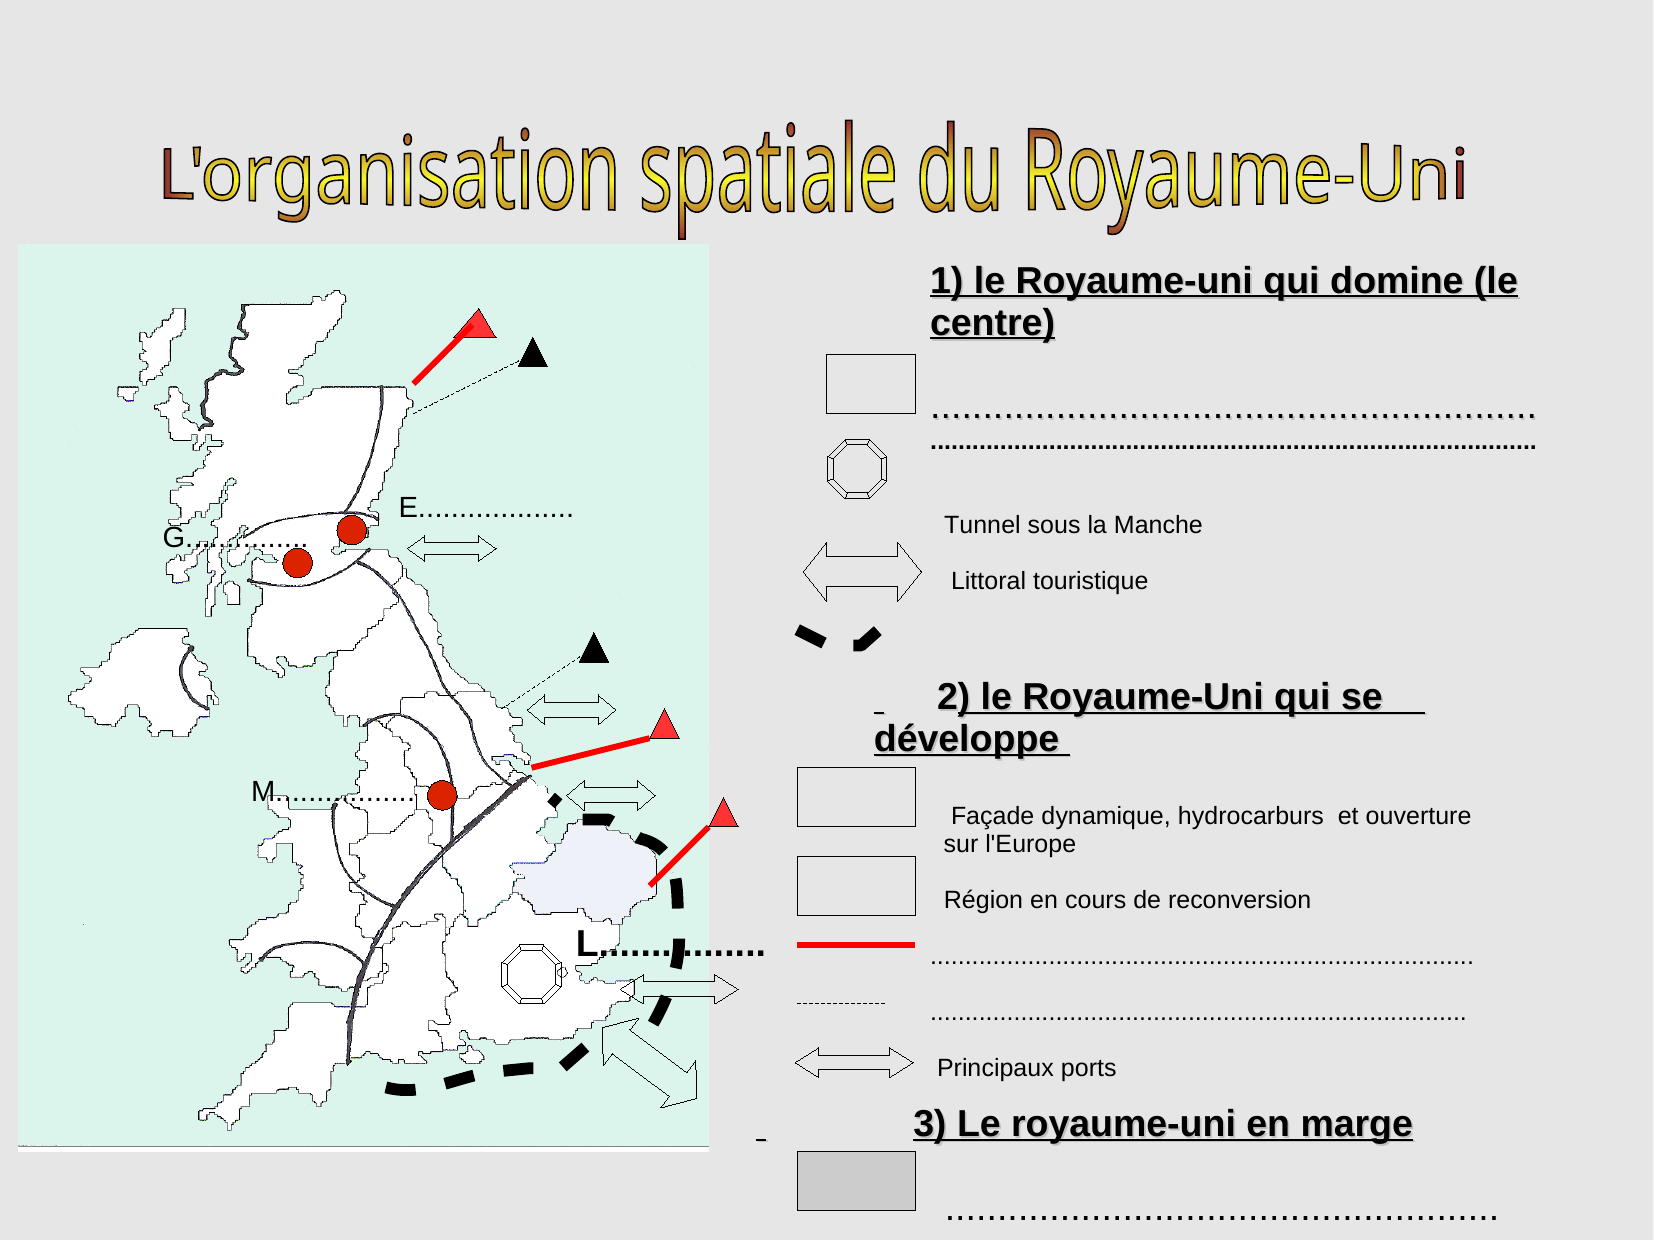

L'organisation spatiale du Royaume-Uni
1) le Royaume-uni qui domine (le centre)
..........................................................
.......................................................................................
 Tunnel sous la Manche
 Littoral touristique
E...................
G...............
 2) le Royaume-Uni qui se développe
 Façade dynamique, hydrocarburs et ouverture sur l'Europe
 Région en cours de reconversion
 ..............................................................................
 .............................................................................
 Principaux ports
M.................
L................
 3) Le royaume-uni en marge
 .....................................................